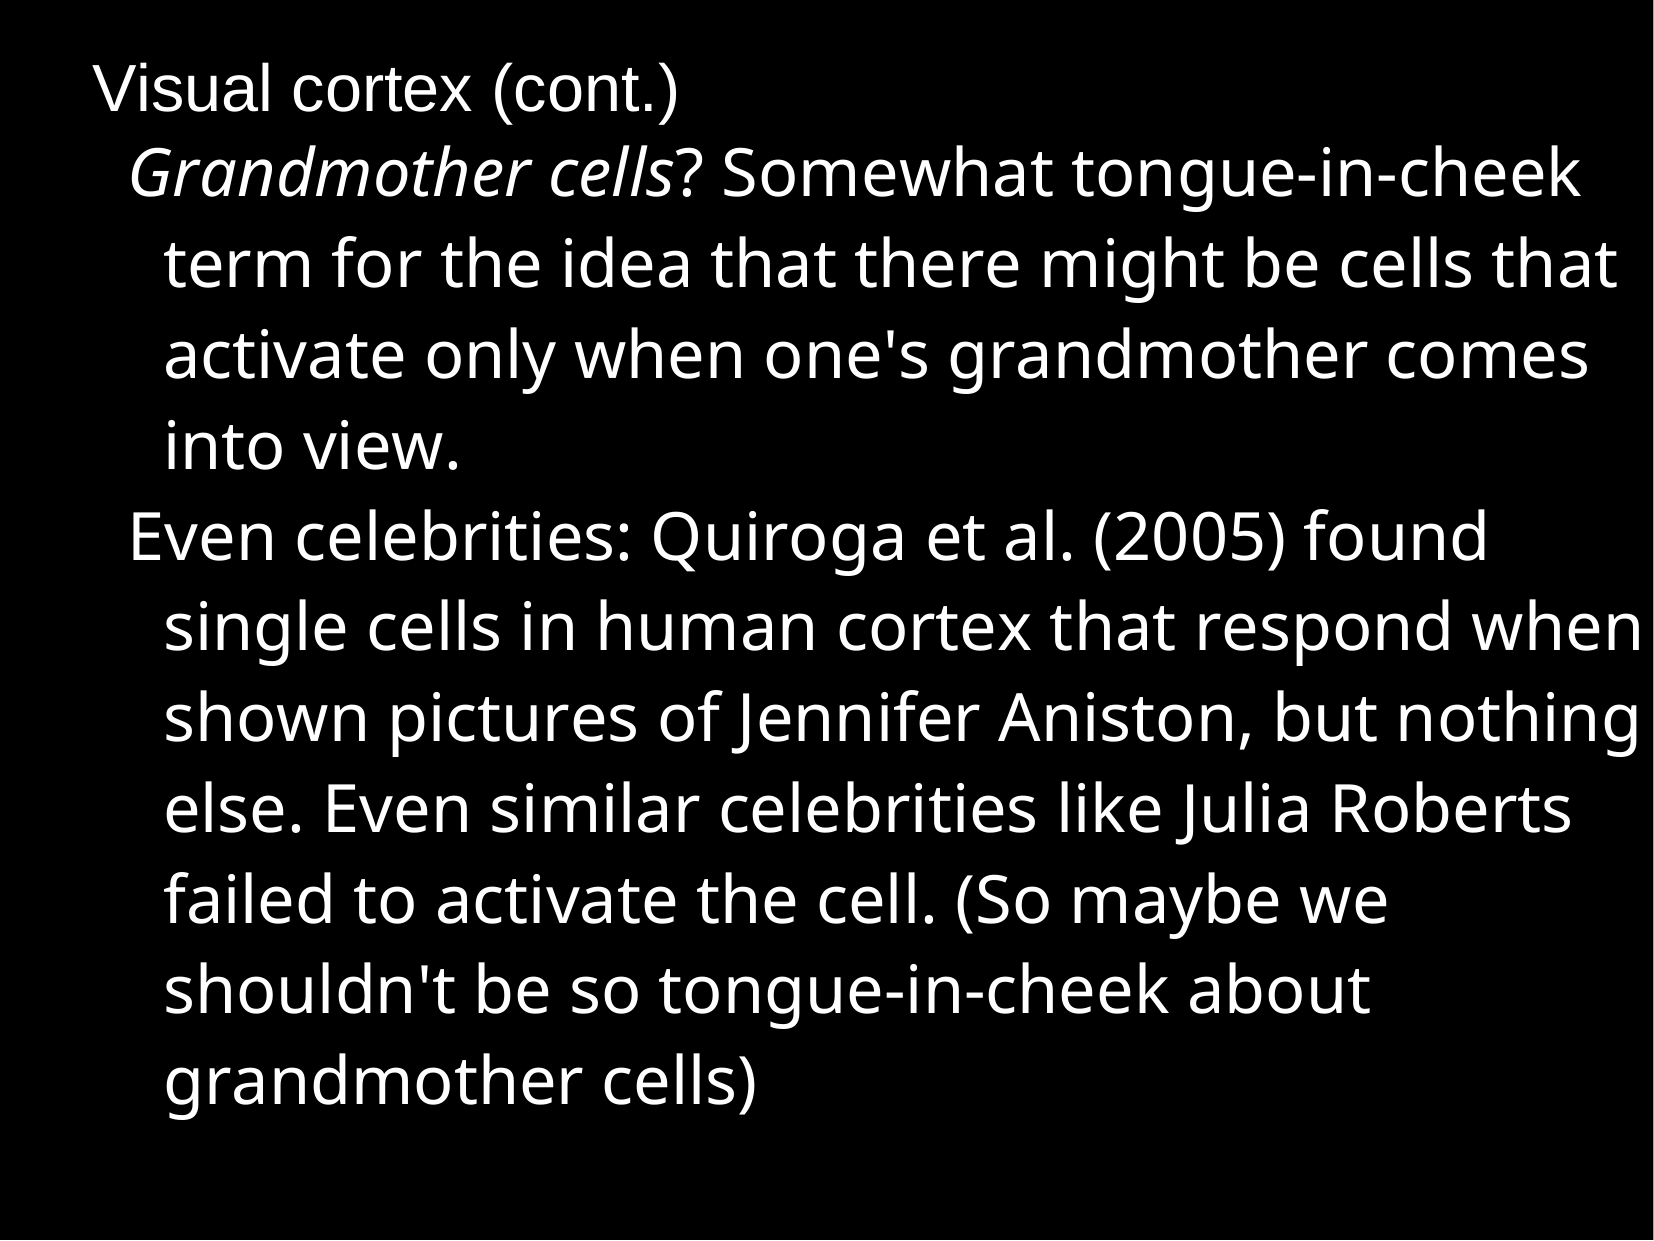

Visual cortex (cont.)
Grandmother cells? Somewhat tongue-in-cheek term for the idea that there might be cells that activate only when one's grandmother comes into view.
Even celebrities: Quiroga et al. (2005) found single cells in human cortex that respond when shown pictures of Jennifer Aniston, but nothing else. Even similar celebrities like Julia Roberts failed to activate the cell. (So maybe we shouldn't be so tongue-in-cheek about grandmother cells)